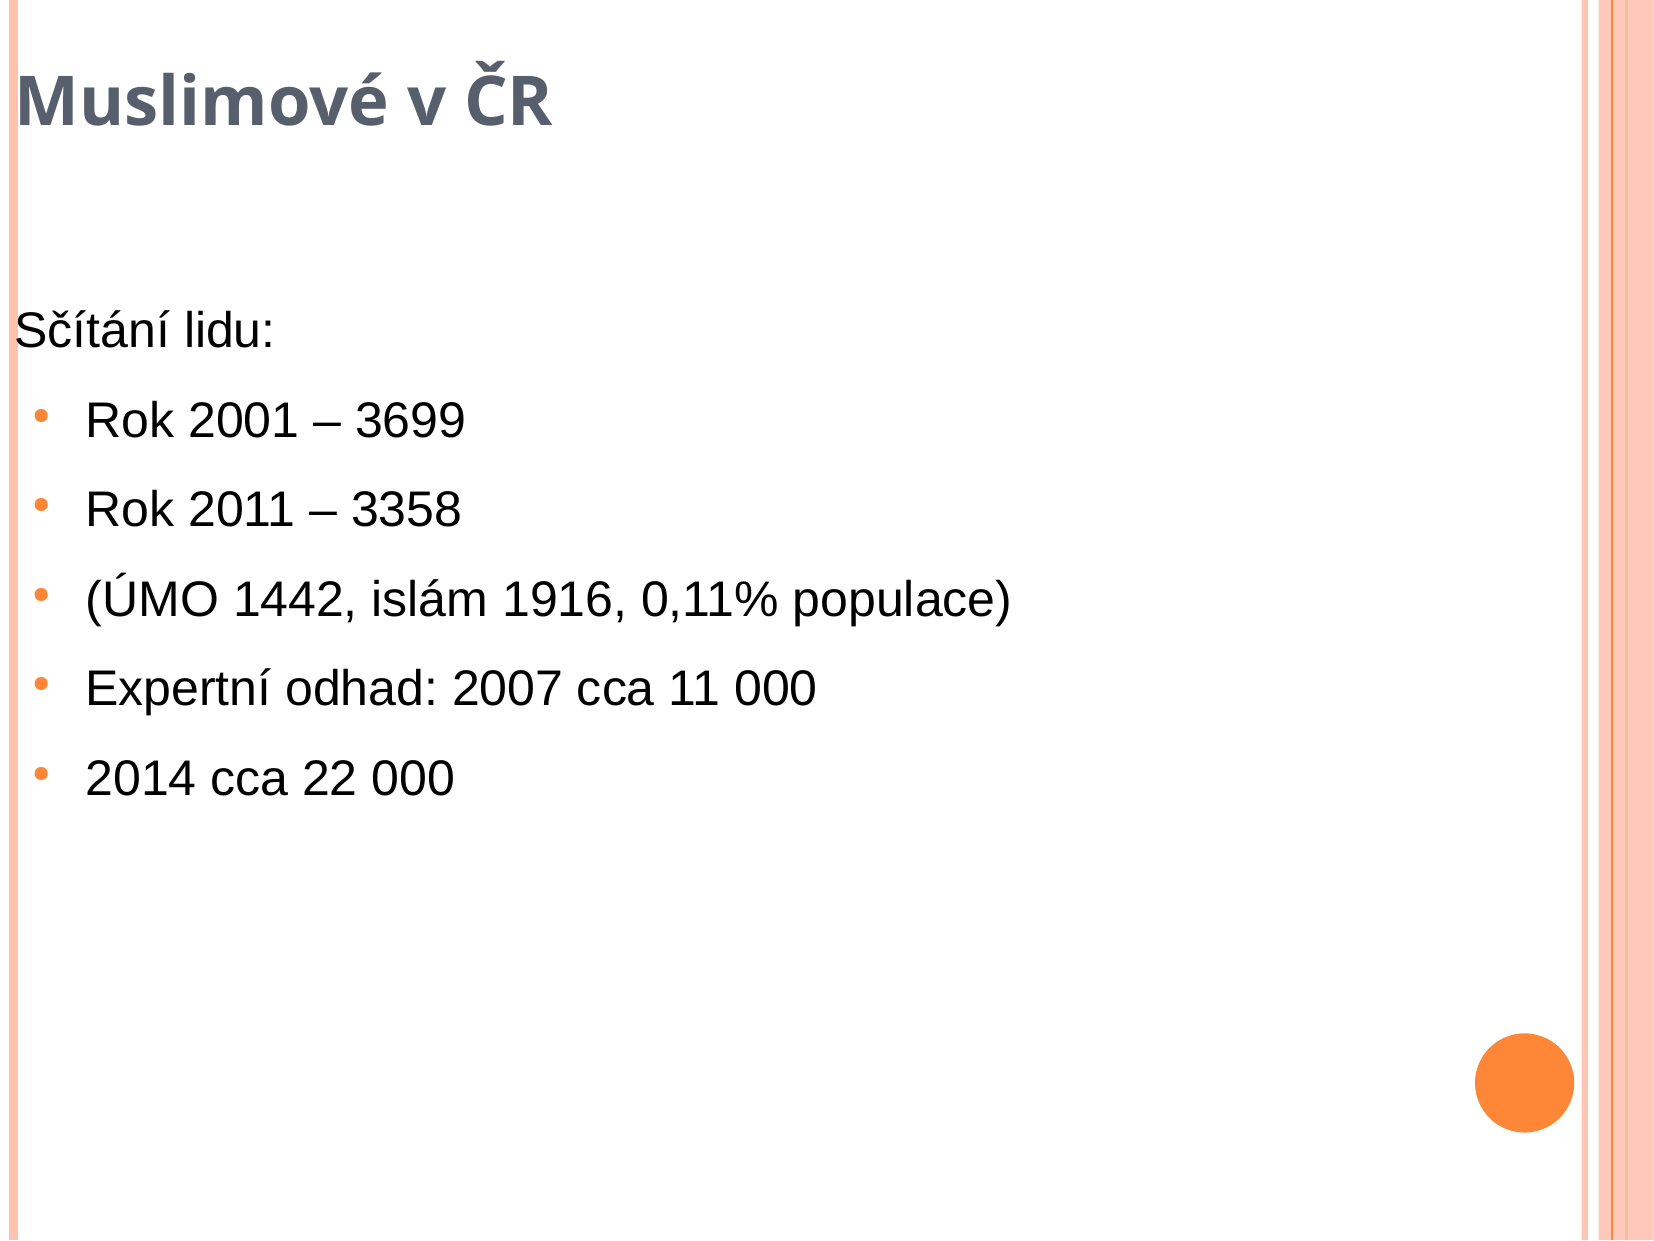

# Muslimové v ČR
Sčítání lidu:
Rok 2001 – 3699
Rok 2011 – 3358
(ÚMO 1442, islám 1916, 0,11% populace)
Expertní odhad: 2007 cca 11 000
2014 cca 22 000